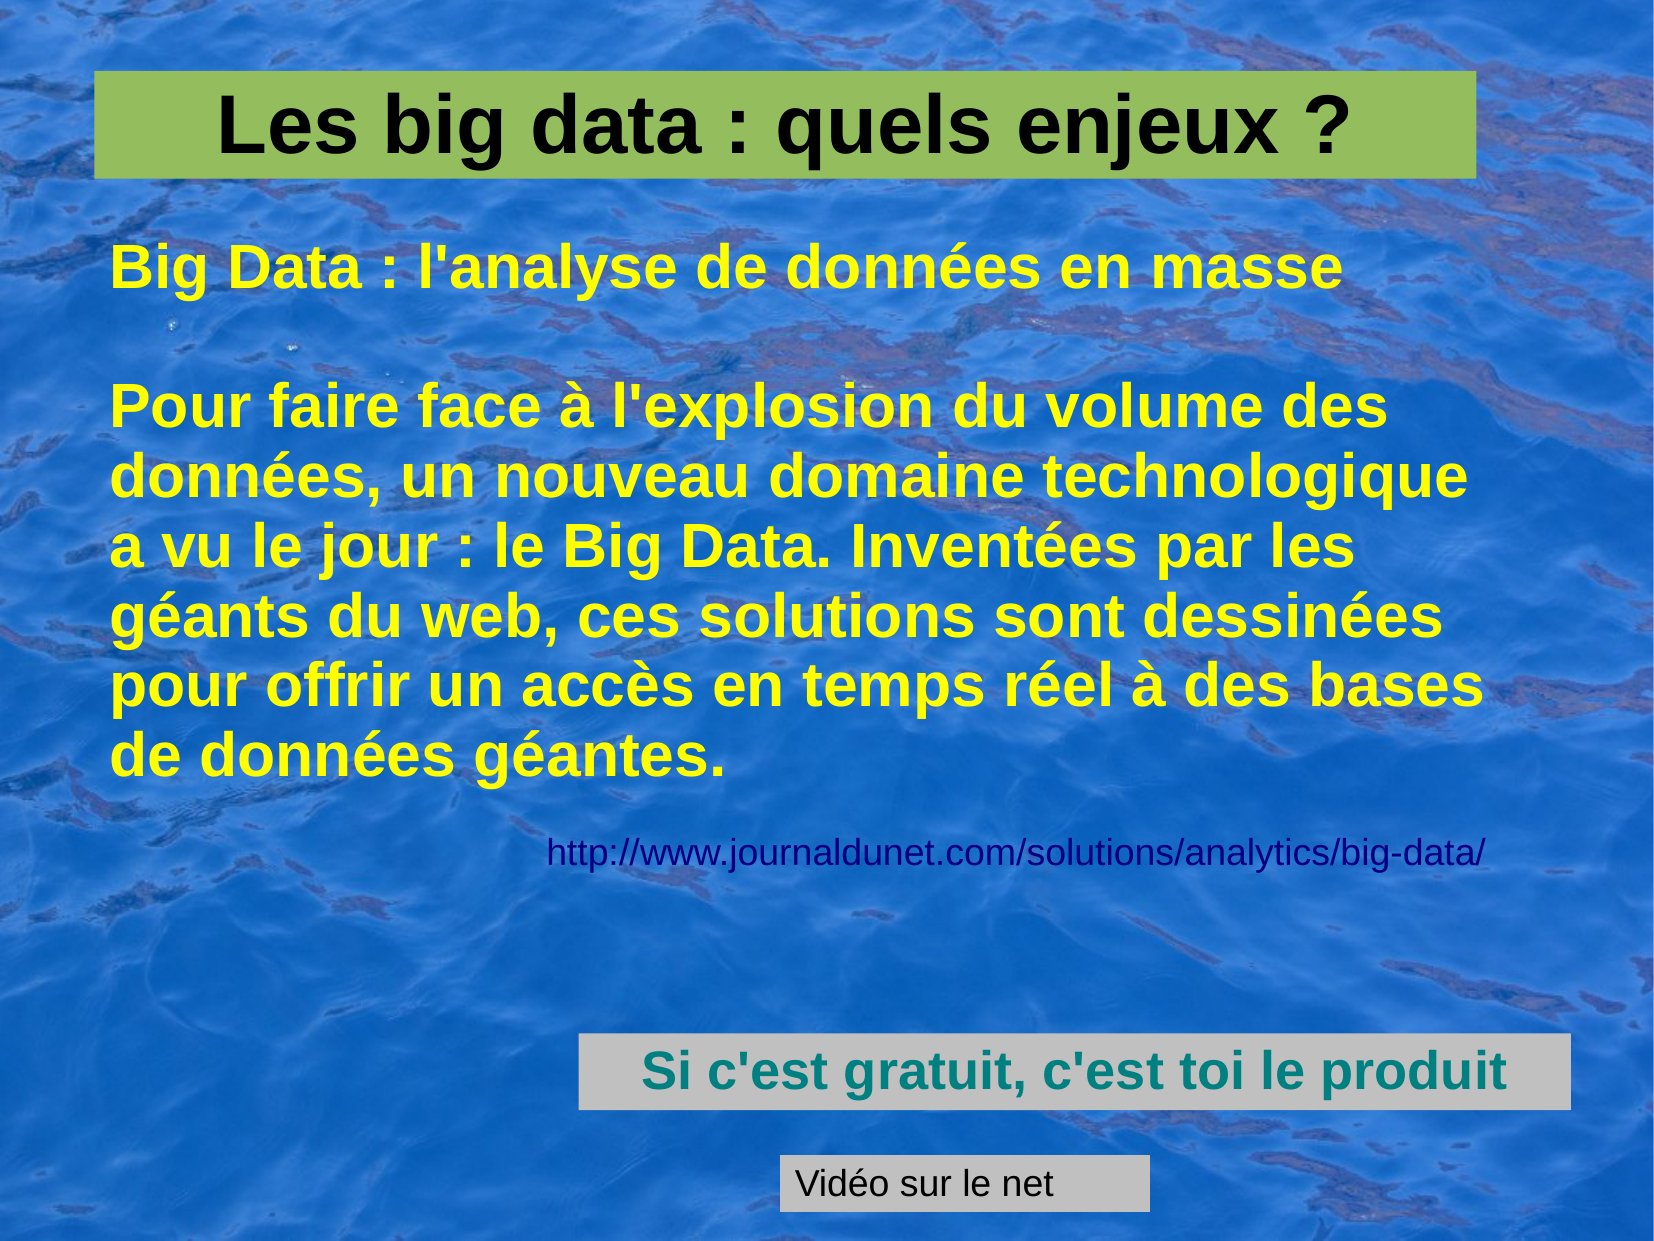

Les big data : quels enjeux ?
Big Data : l'analyse de données en masse
Pour faire face à l'explosion du volume des données, un nouveau domaine technologique a vu le jour : le Big Data. Inventées par les géants du web, ces solutions sont dessinées pour offrir un accès en temps réel à des bases de données géantes.
http://www.journaldunet.com/solutions/analytics/big-data/
Si c'est gratuit, c'est toi le produit
Vidéo sur le net